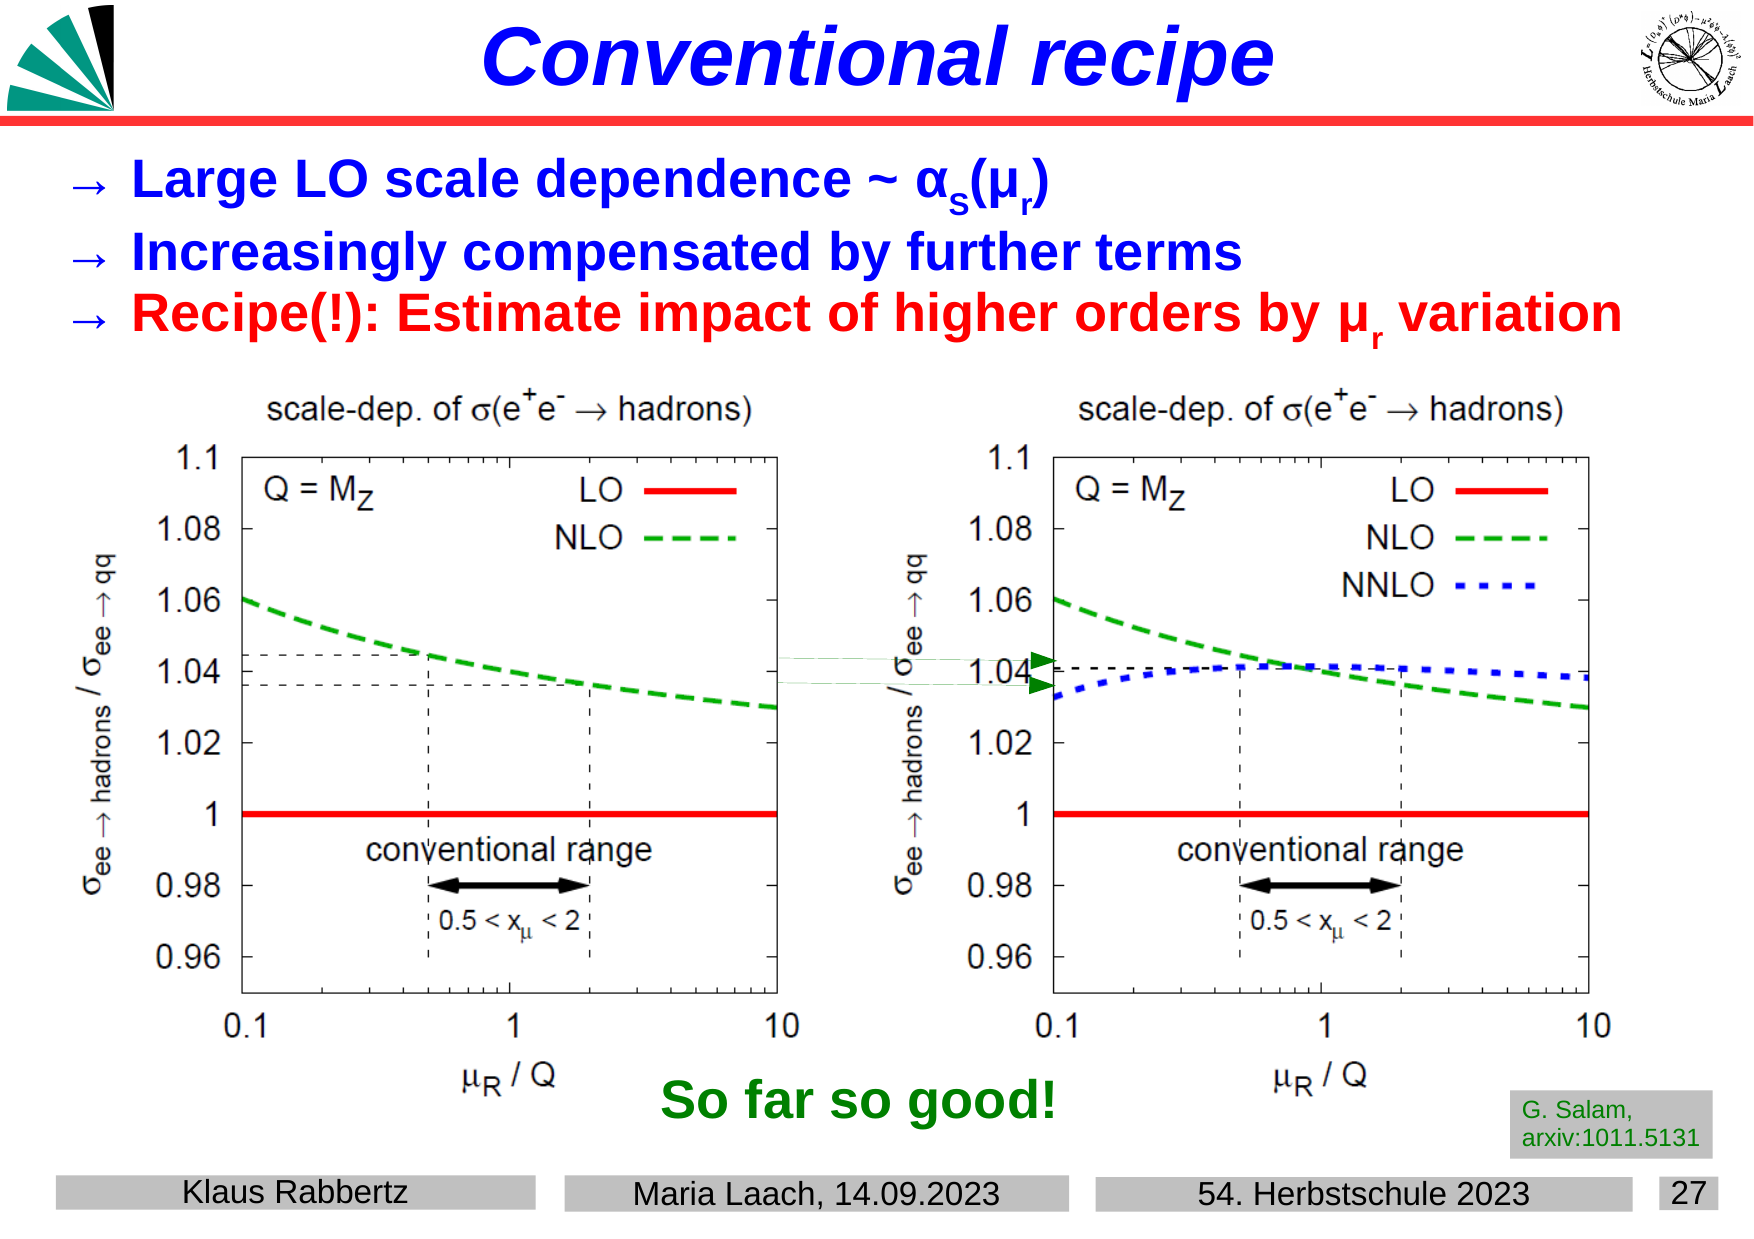

# Conventional recipe
→ Large LO scale dependence ~ αS(μr)
→ Increasingly compensated by further terms
→ Recipe(!): Estimate impact of higher orders by μr variation
So far so good!
G. Salam,
arxiv:1011.5131